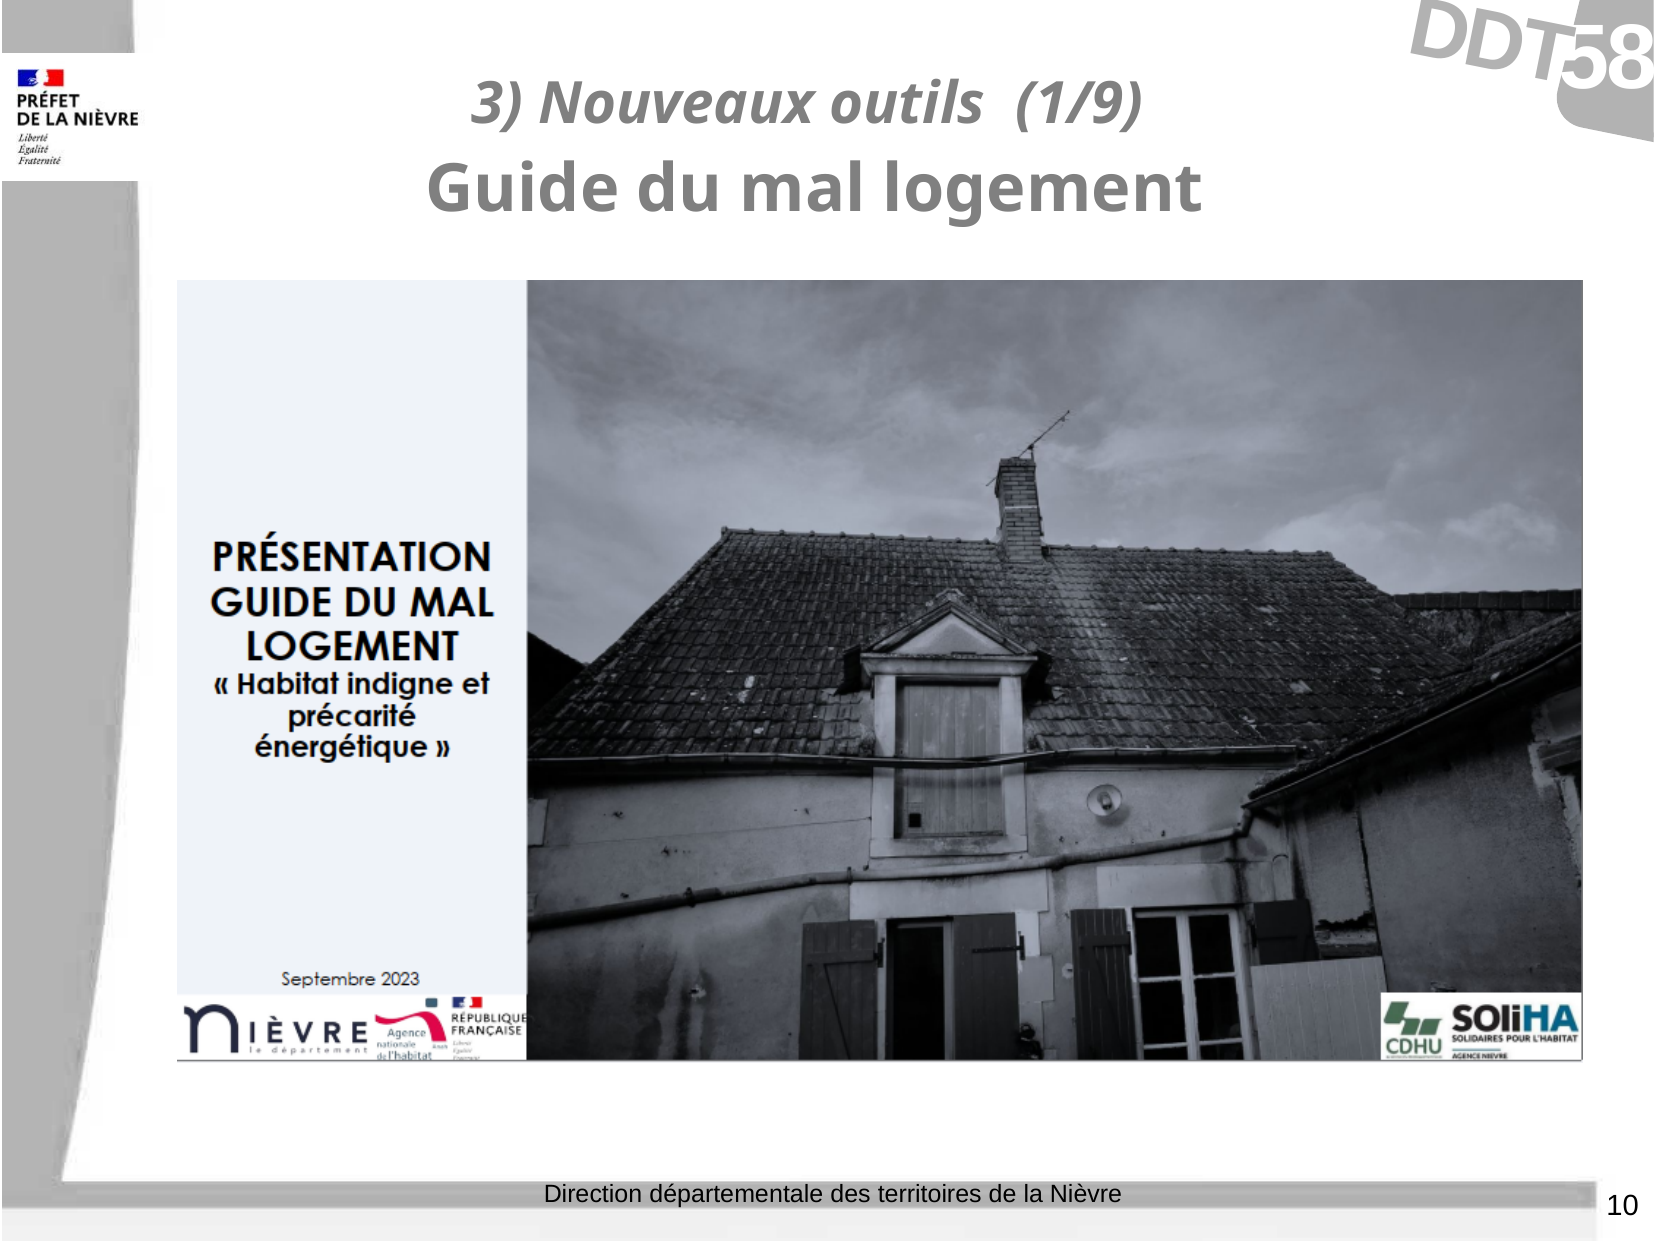

# 3) Nouveaux outils (1/9) Guide du mal logement